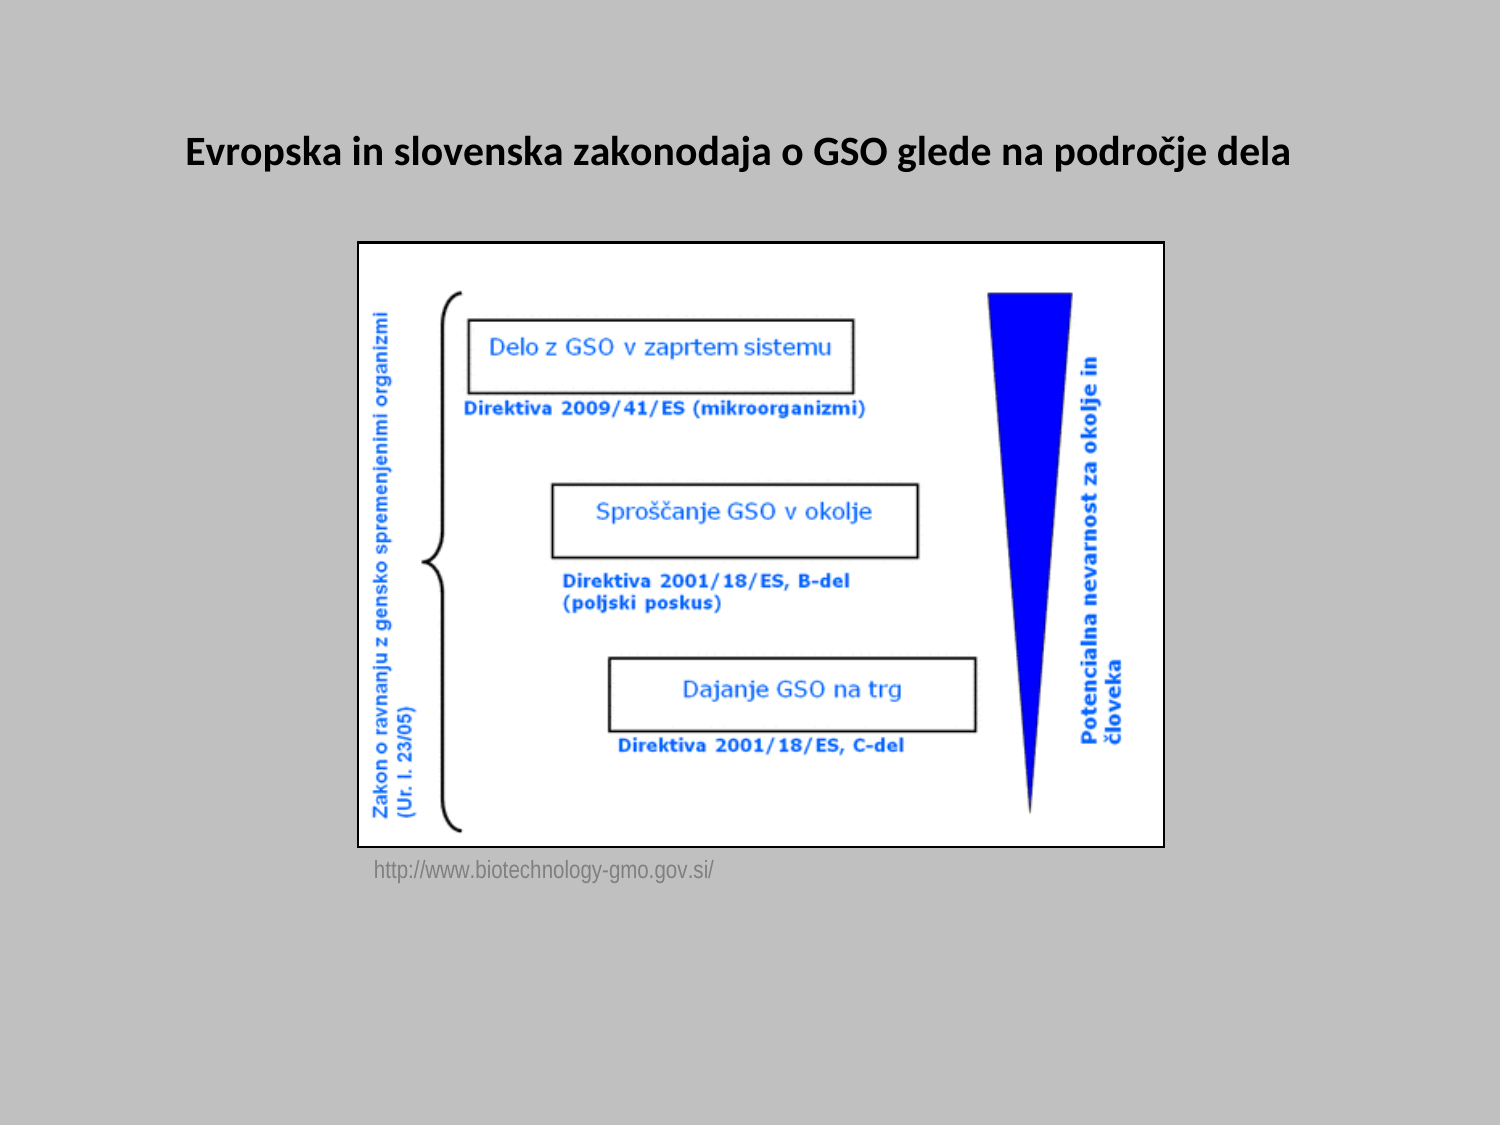

Evropska in slovenska zakonodaja o GSO glede na področje dela
http://www.biotechnology-gmo.gov.si/